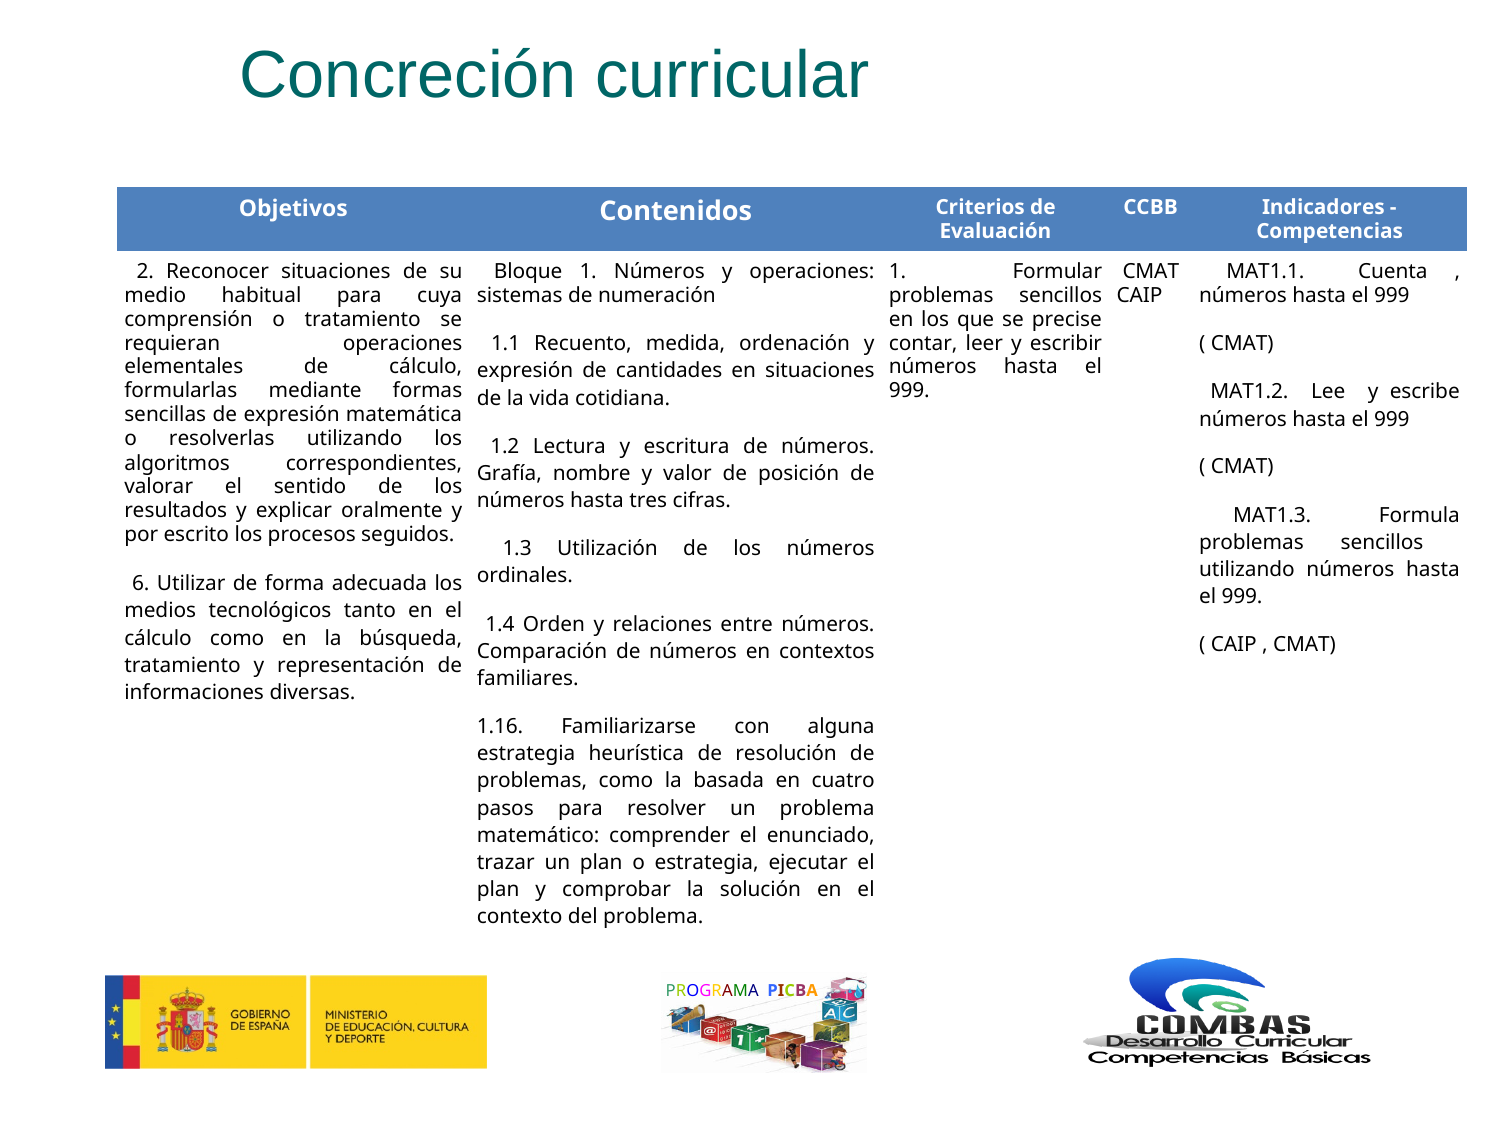

# Concreción curricular
| Objetivos | Contenidos | Criterios de Evaluación | CCBB | Indicadores - Competencias |
| --- | --- | --- | --- | --- |
| 2. Reconocer situaciones de su medio habitual para cuya comprensión o tratamiento se requieran operaciones elementales de cálculo, formularlas mediante formas sencillas de expresión matemática o resolverlas utilizando los algoritmos correspondientes, valorar el sentido de los resultados y explicar oralmente y por escrito los procesos seguidos. 6. Utilizar de forma adecuada los medios tecnológicos tanto en el cálculo como en la búsqueda, tratamiento y representación de informaciones diversas. | Bloque 1. Números y operaciones: sistemas de numeración 1.1 Recuento, medida, ordenación y expresión de cantidades en situaciones de la vida cotidiana. 1.2 Lectura y escritura de números. Grafía, nombre y valor de posición de números hasta tres cifras. 1.3 Utilización de los números ordinales. 1.4 Orden y relaciones entre números. Comparación de números en contextos familiares. 1.16. Familiarizarse con alguna estrategia heurística de resolución de problemas, como la basada en cuatro pasos para resolver un problema matemático: comprender el enunciado, trazar un plan o estrategia, ejecutar el plan y comprobar la solución en el contexto del problema. | 1. Formular problemas sencillos en los que se precise contar, leer y escribir números hasta el 999. | CMAT CAIP | MAT1.1. Cuenta , números hasta el 999 ( CMAT) MAT1.2. Lee y escribe números hasta el 999 ( CMAT) MAT1.3. Formula problemas sencillos utilizando números hasta el 999. ( CAIP , CMAT) |
PROGRAMA PICBA